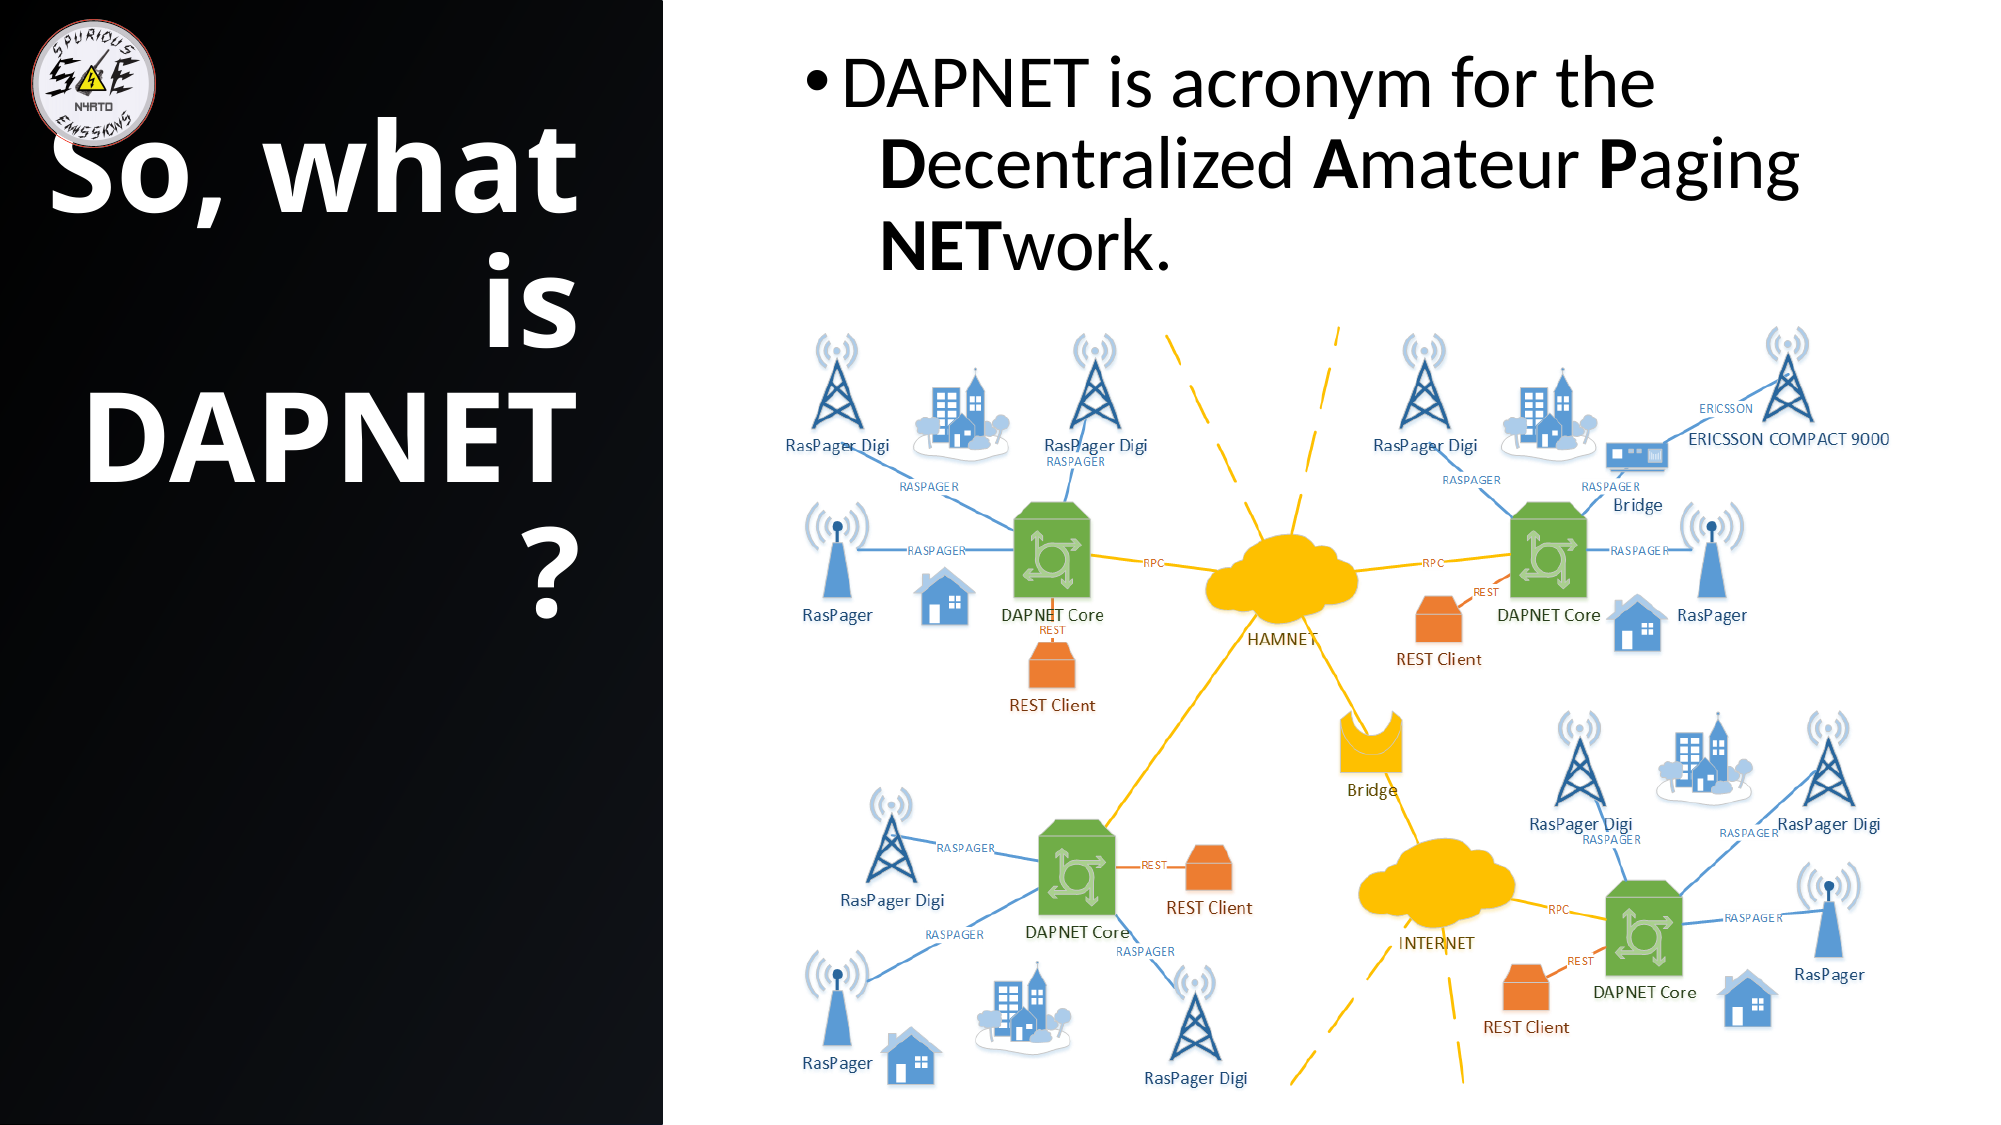

DAPNET is acronym for the Decentralized Amateur Paging NETwork.
# So, what is DAPNET?